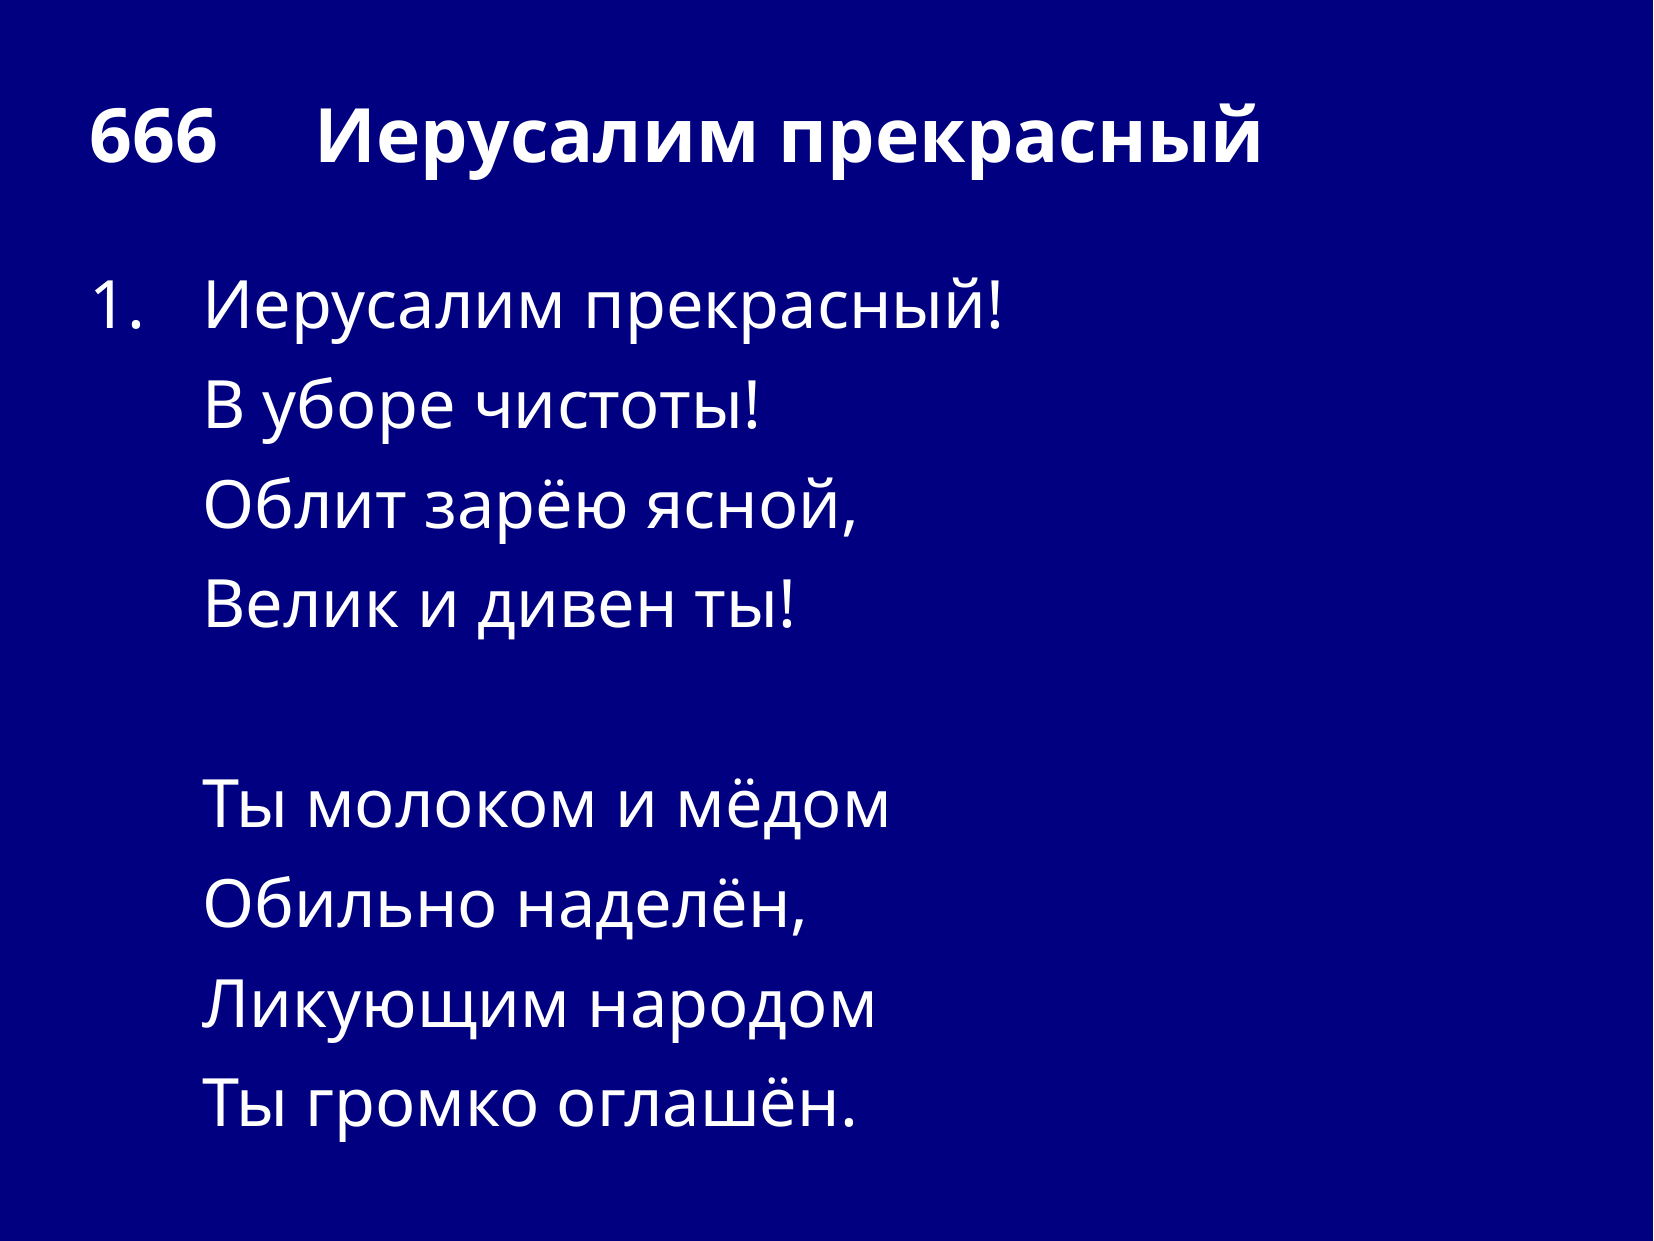

666	Иерусалим прекрасный
1.	Иерусалим прекрасный!
	В уборе чистоты!
	Облит зарёю ясной,
	Велик и дивен ты!
	Ты молоком и мёдом
	Обильно наделён,
	Ликующим народом
	Ты громко оглашён.